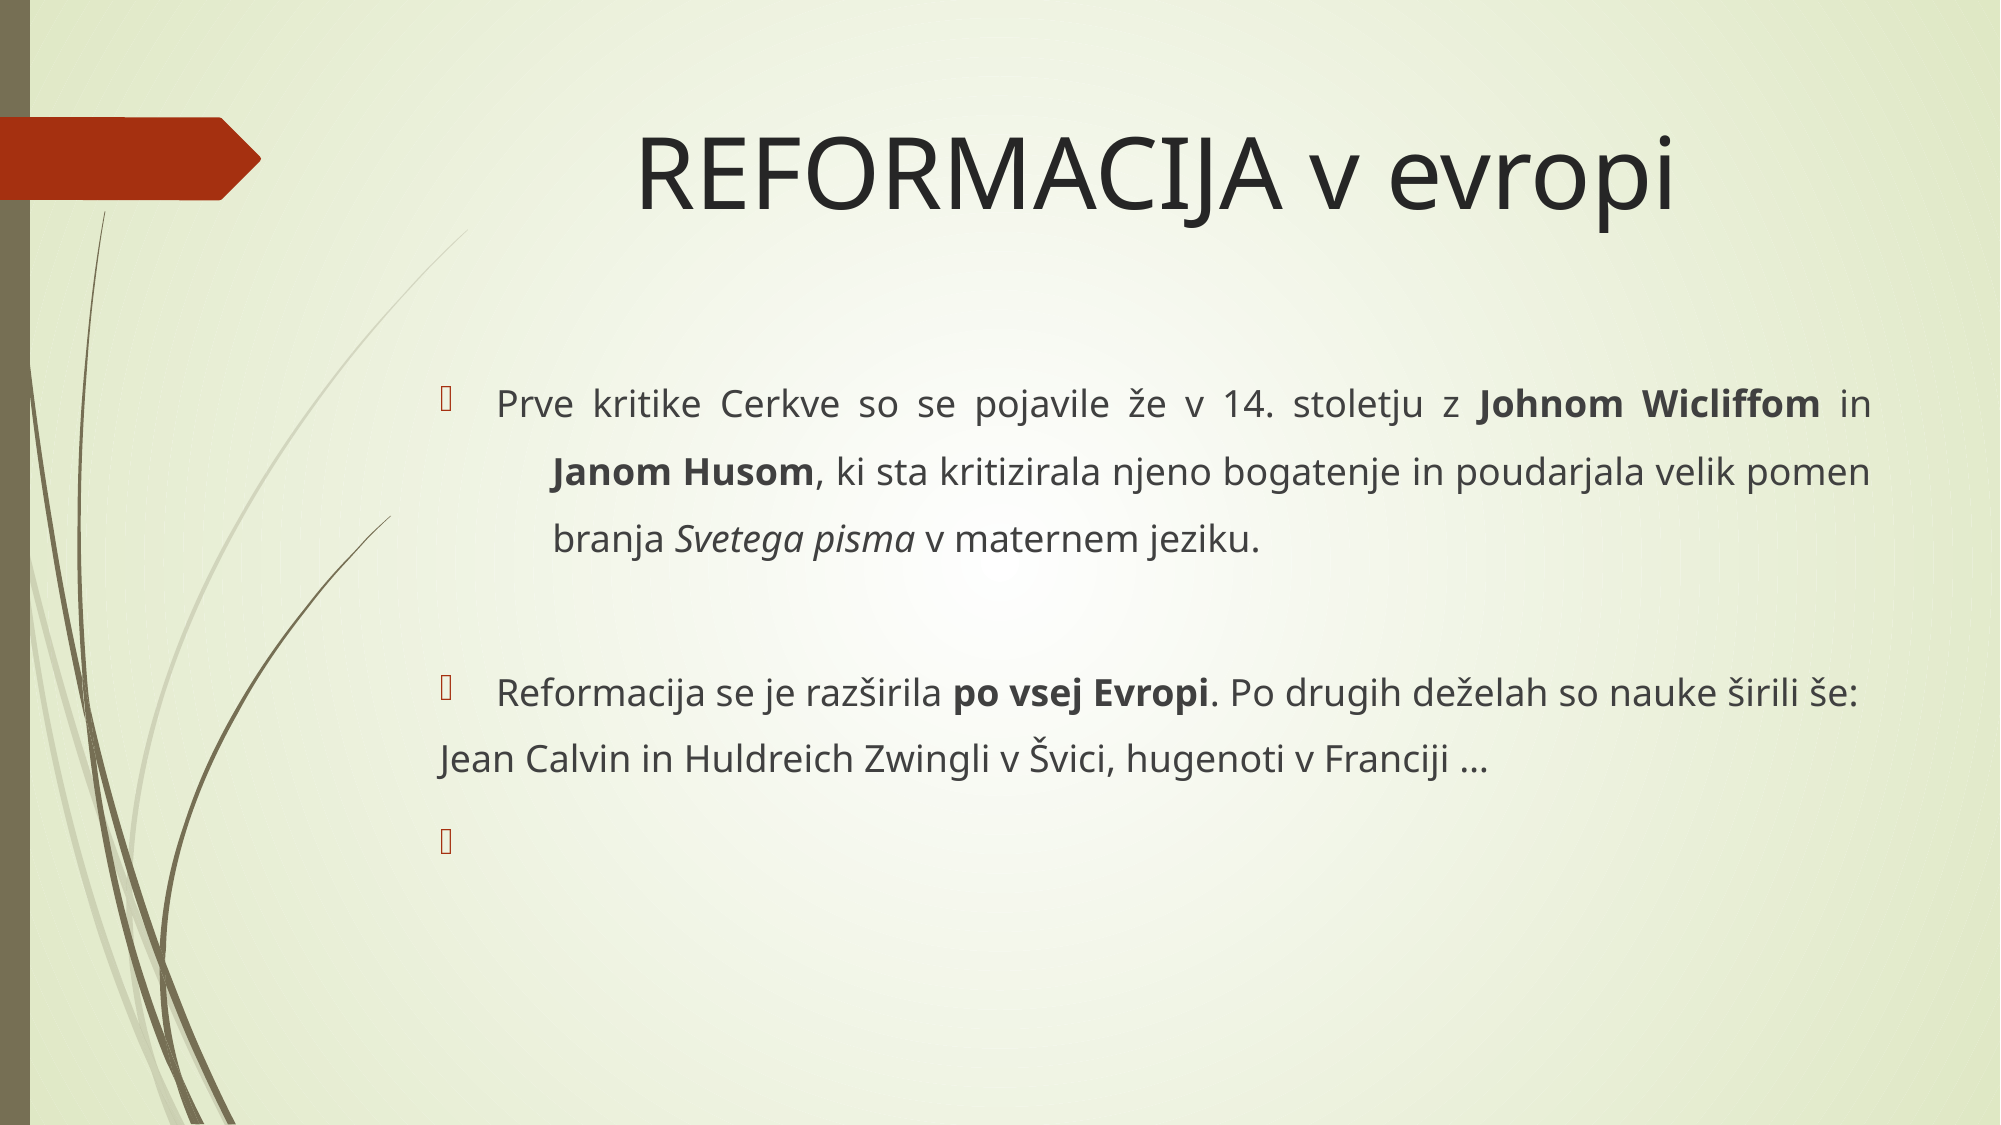

# REFORMACIJA v evropi
Prve kritike Cerkve so se pojavile že v 14. stoletju z Johnom Wicliffom in Janom Husom, ki sta kritizirala njeno bogatenje in poudarjala velik pomen branja Svetega pisma v maternem jeziku.
Reformacija se je razširila po vsej Evropi. Po drugih deželah so nauke širili še:
Jean Calvin in Huldreich Zwingli v Švici, hugenoti v Franciji …